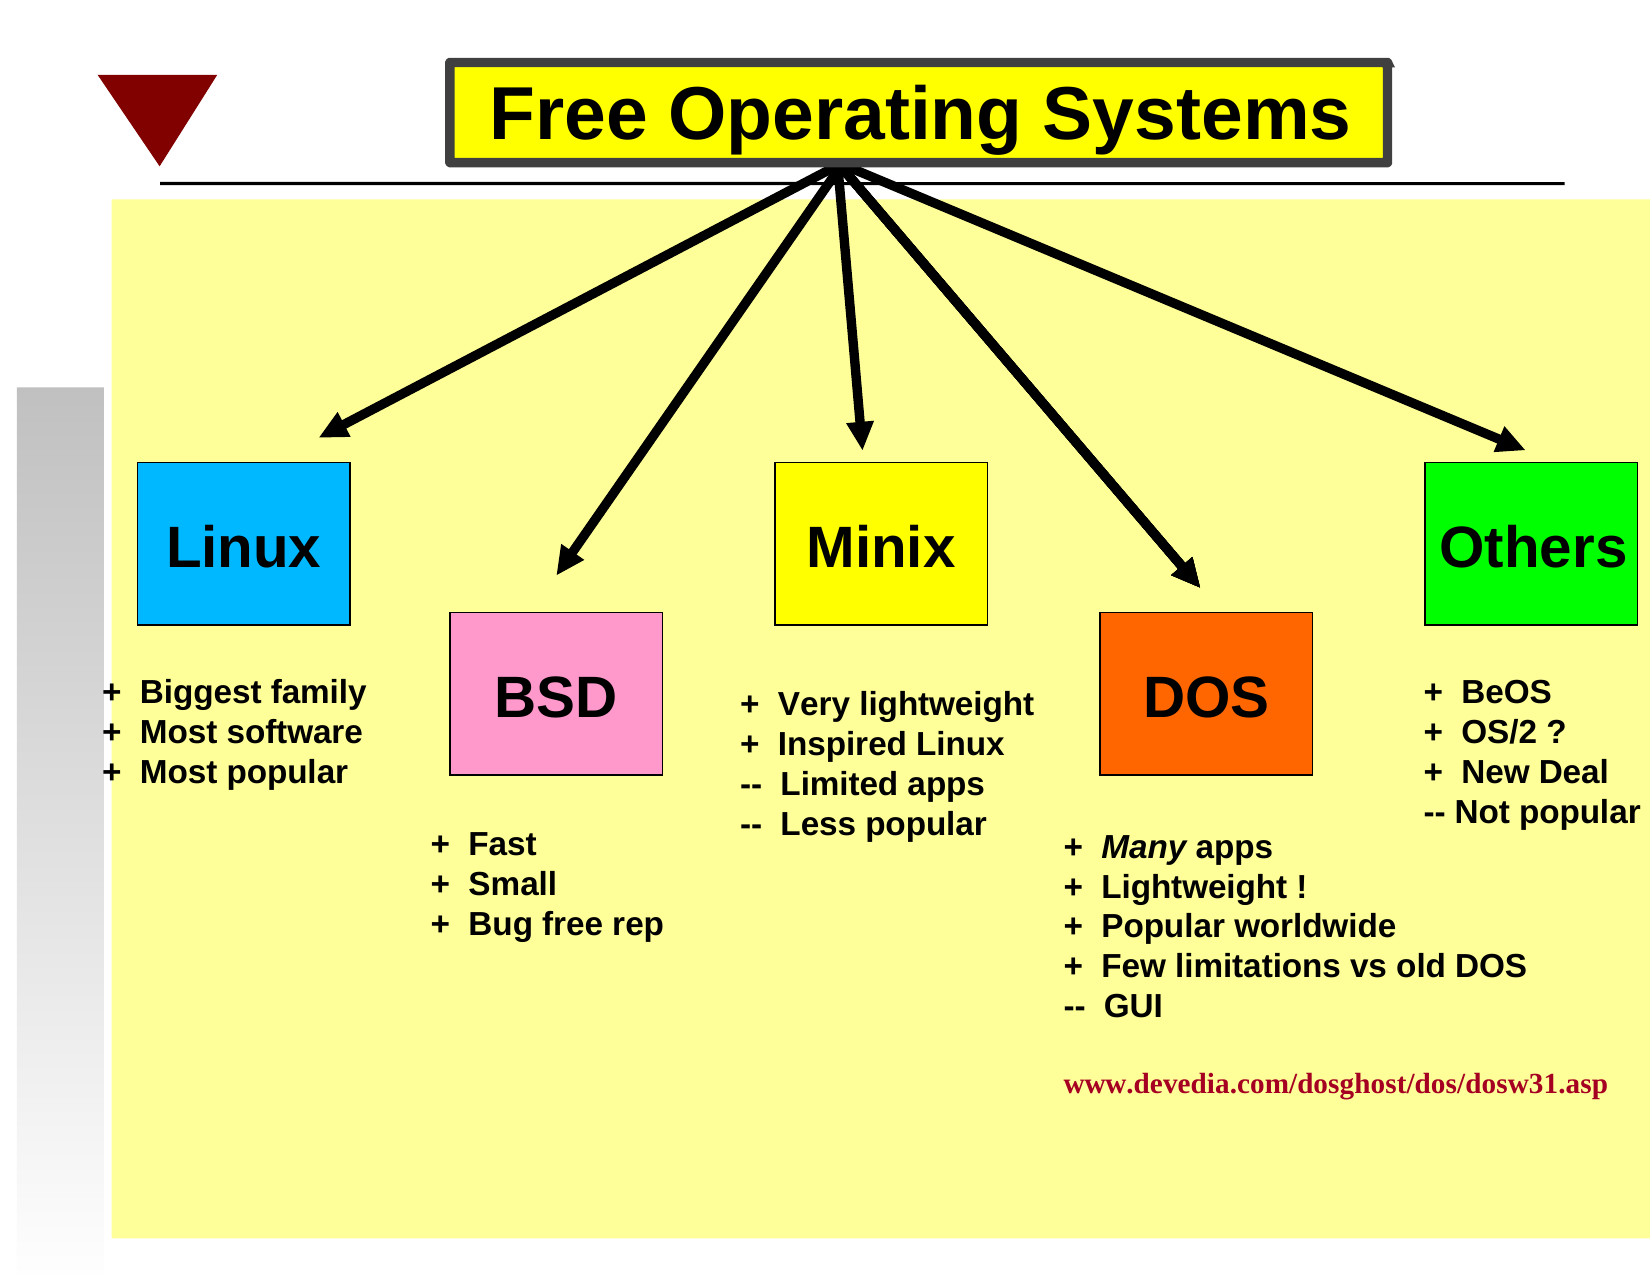

Free Operating Systems
Linux
Minix
Others
BSD
DOS
+ Biggest family
+ Most software
+ Most popular
+ BeOS
+ OS/2 ?
+ New Deal
-- Not popular
+ Very lightweight
+ Inspired Linux
-- Limited apps
-- Less popular
+ Fast
+ Small
+ Bug free rep
+ Many apps
+ Lightweight !
+ Popular worldwide
+ Few limitations vs old DOS
-- GUI
www.devedia.com/dosghost/dos/dosw31.asp